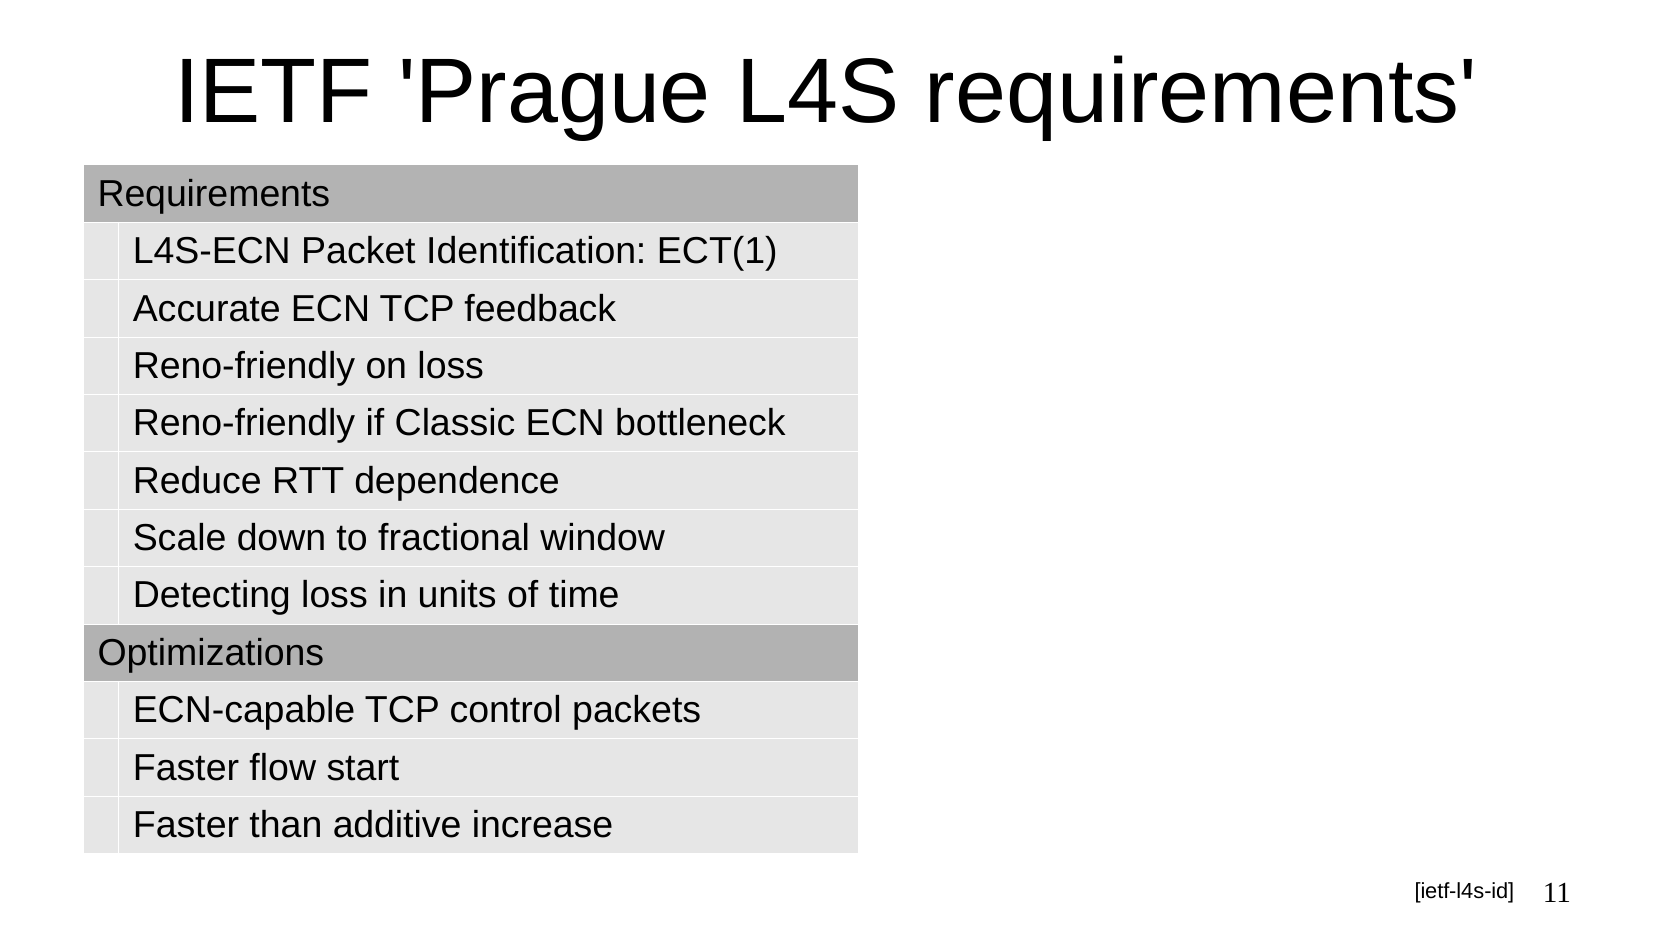

# IETF 'Prague L4S requirements'
| Requirements | |
| --- | --- |
| | L4S-ECN Packet Identification: ECT(1) |
| | Accurate ECN TCP feedback |
| | Reno-friendly on loss |
| | Reno-friendly if Classic ECN bottleneck |
| | Reduce RTT dependence |
| | Scale down to fractional window |
| | Detecting loss in units of time |
| Optimizations | |
| | ECN-capable TCP control packets |
| | Faster flow start |
| | Faster than additive increase |
[ietf-l4s-id]
11